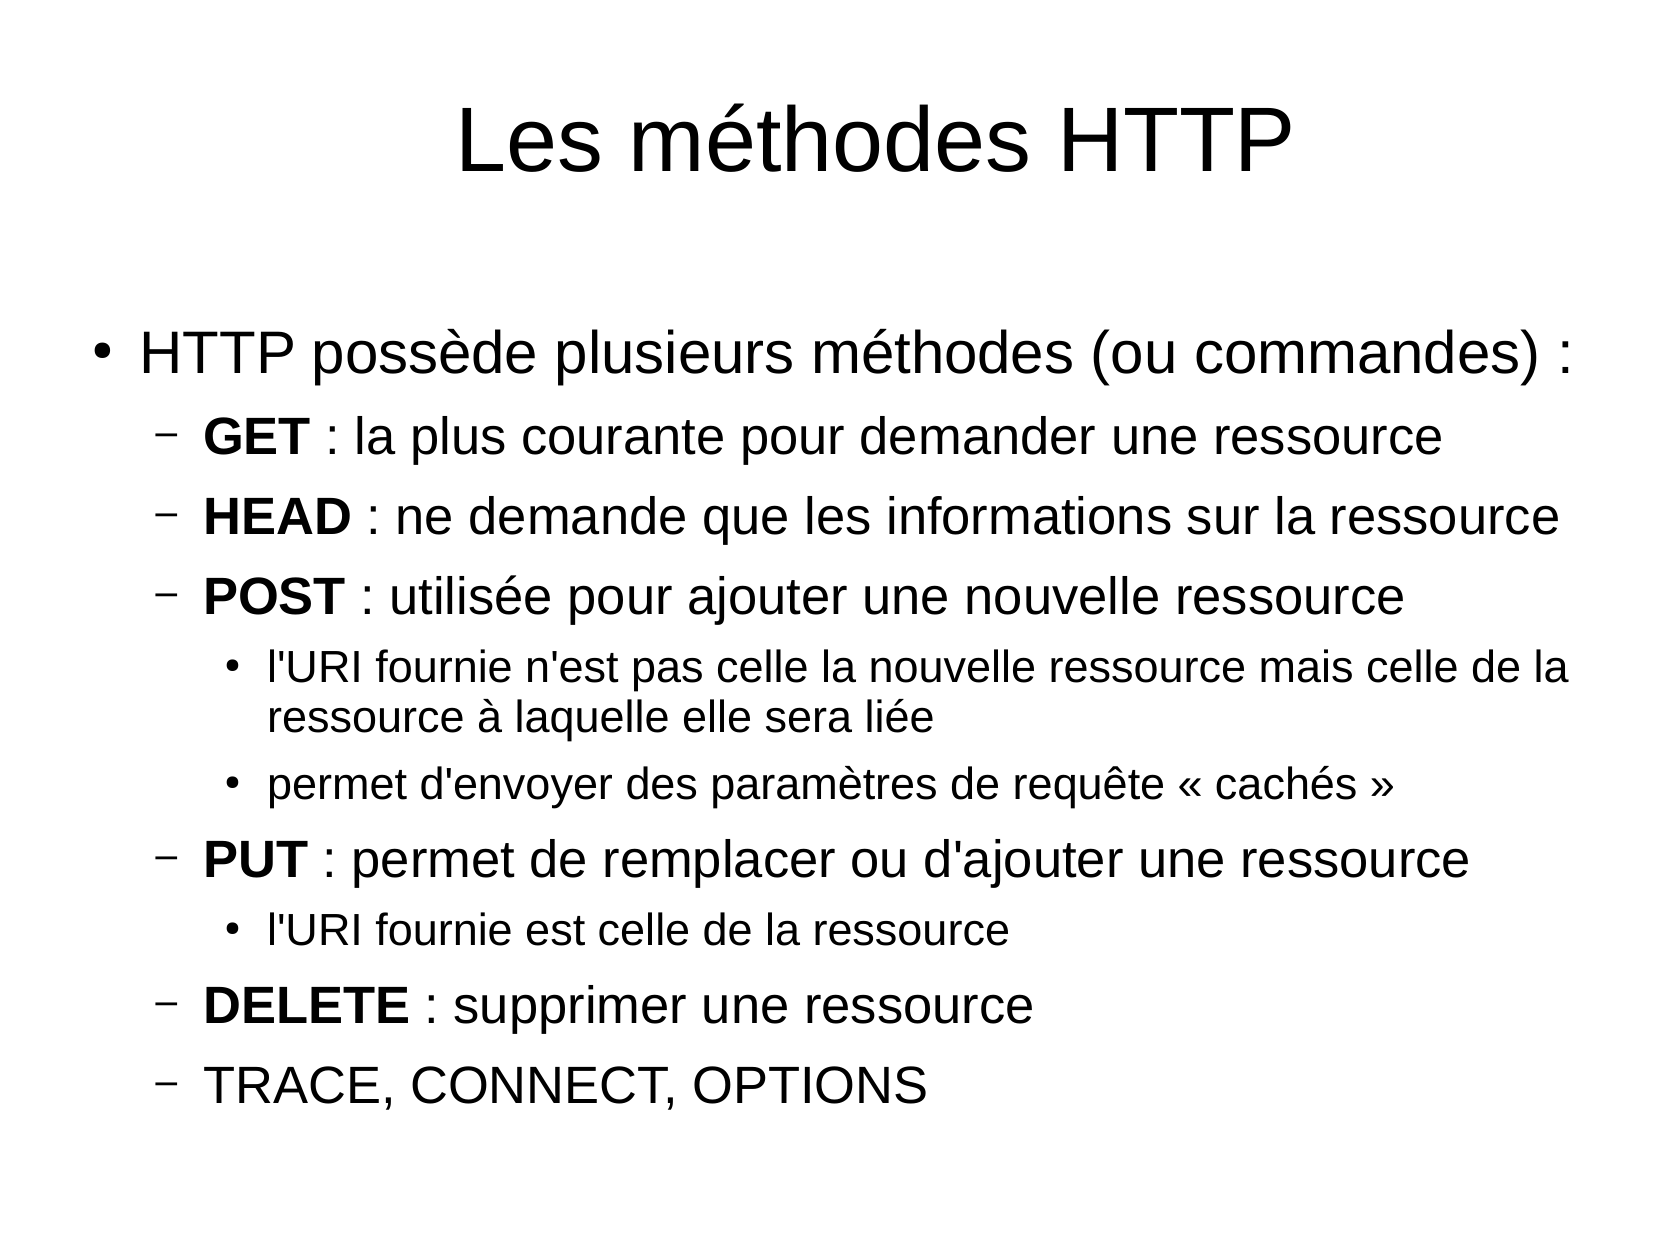

# Les méthodes HTTP
HTTP possède plusieurs méthodes (ou commandes) :
GET : la plus courante pour demander une ressource
HEAD : ne demande que les informations sur la ressource
POST : utilisée pour ajouter une nouvelle ressource
l'URI fournie n'est pas celle la nouvelle ressource mais celle de la ressource à laquelle elle sera liée
permet d'envoyer des paramètres de requête « cachés »
PUT : permet de remplacer ou d'ajouter une ressource
l'URI fournie est celle de la ressource
DELETE : supprimer une ressource
TRACE, CONNECT, OPTIONS